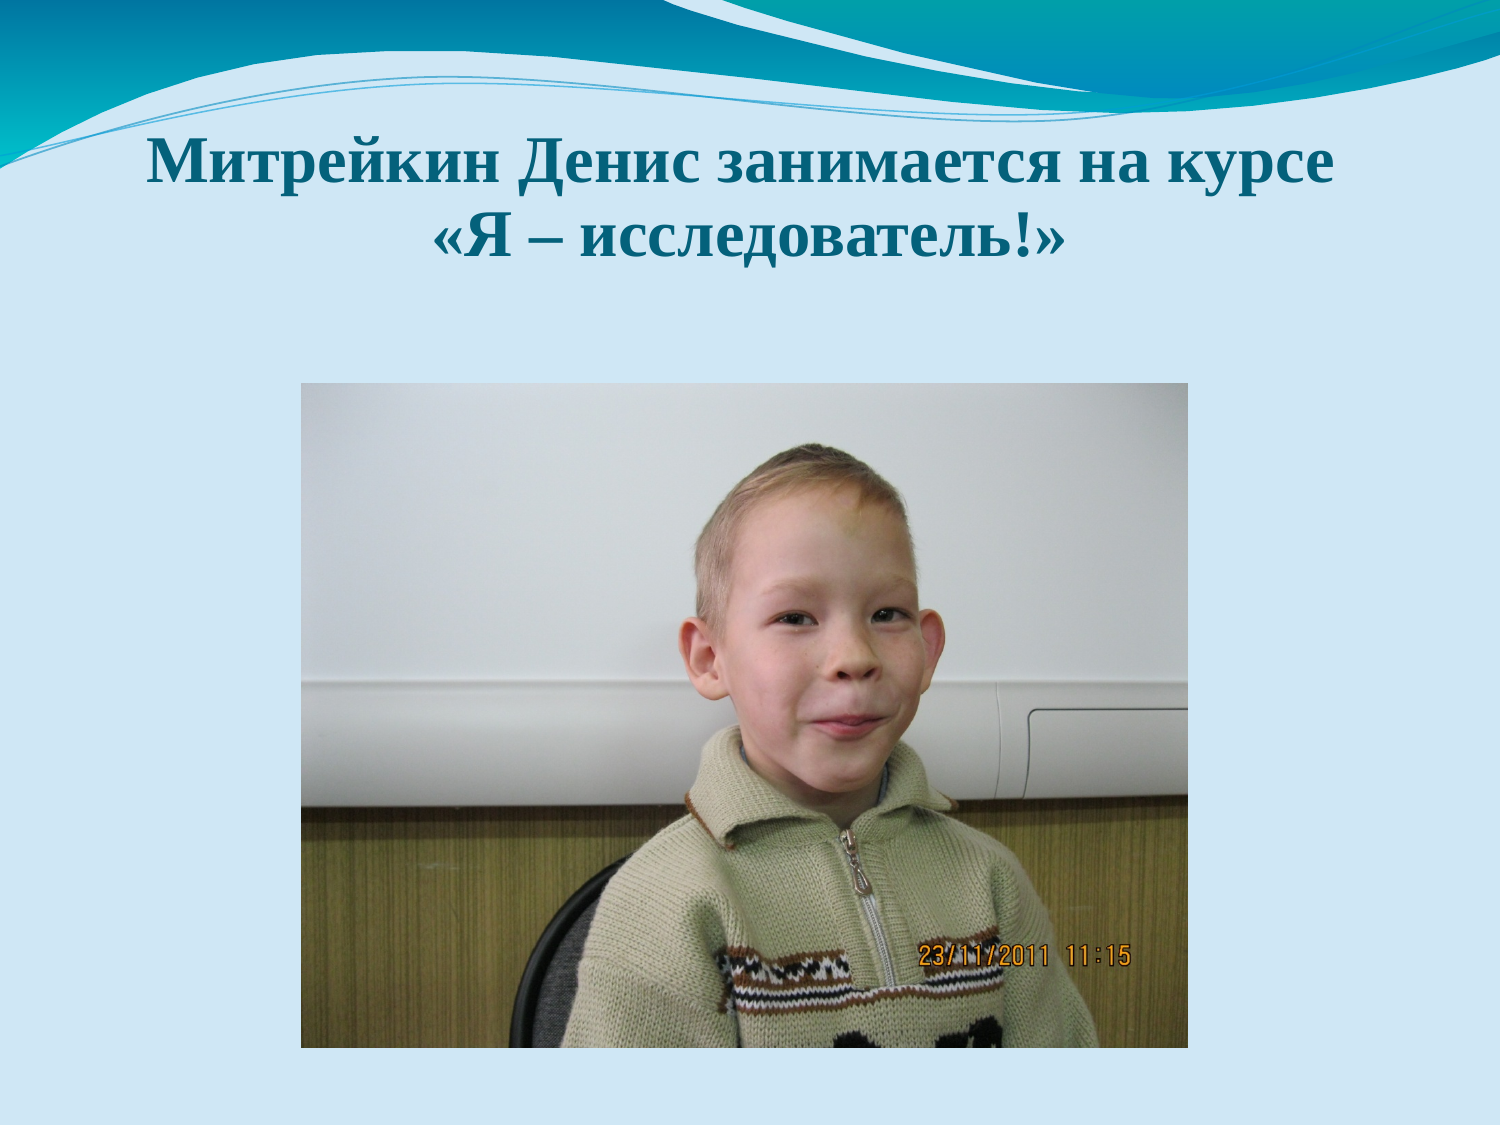

# Митрейкин Денис занимается на курсе «Я – исследователь!»